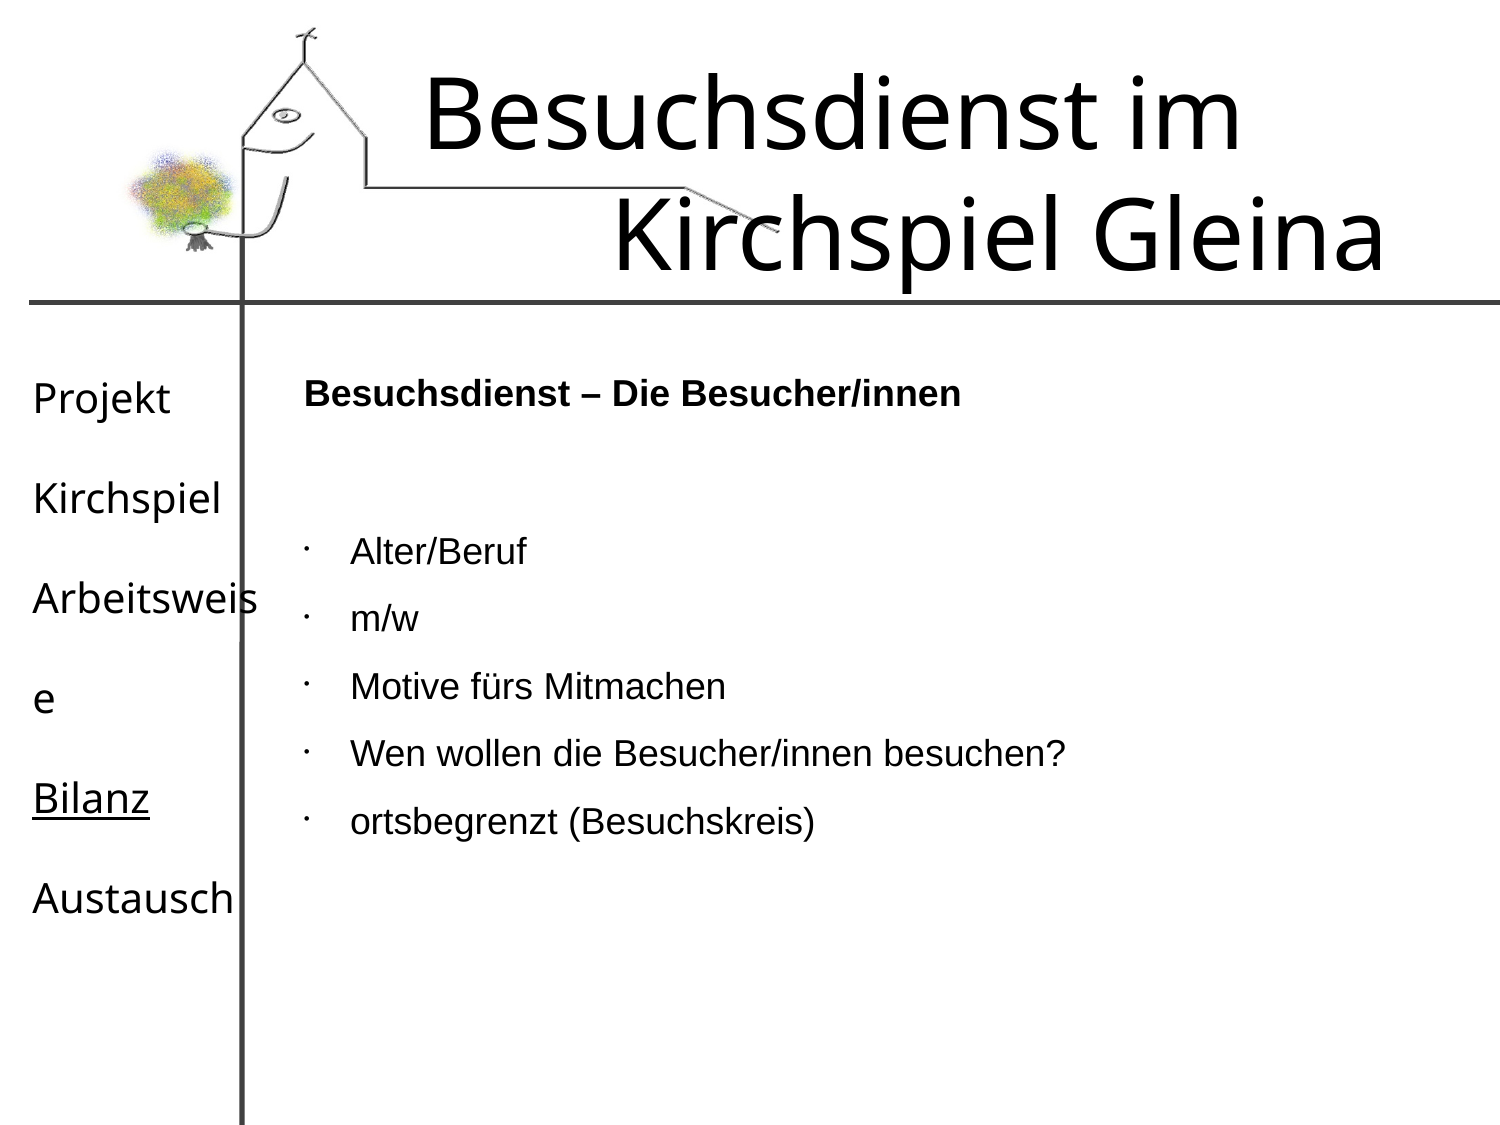

Projekt
Kirchspiel
Arbeitsweise
Bilanz
Austausch
Besuchsdienst – Die Besucher/innen
 Alter/Beruf
 m/w
 Motive fürs Mitmachen
 Wen wollen die Besucher/innen besuchen?
 ortsbegrenzt (Besuchskreis)